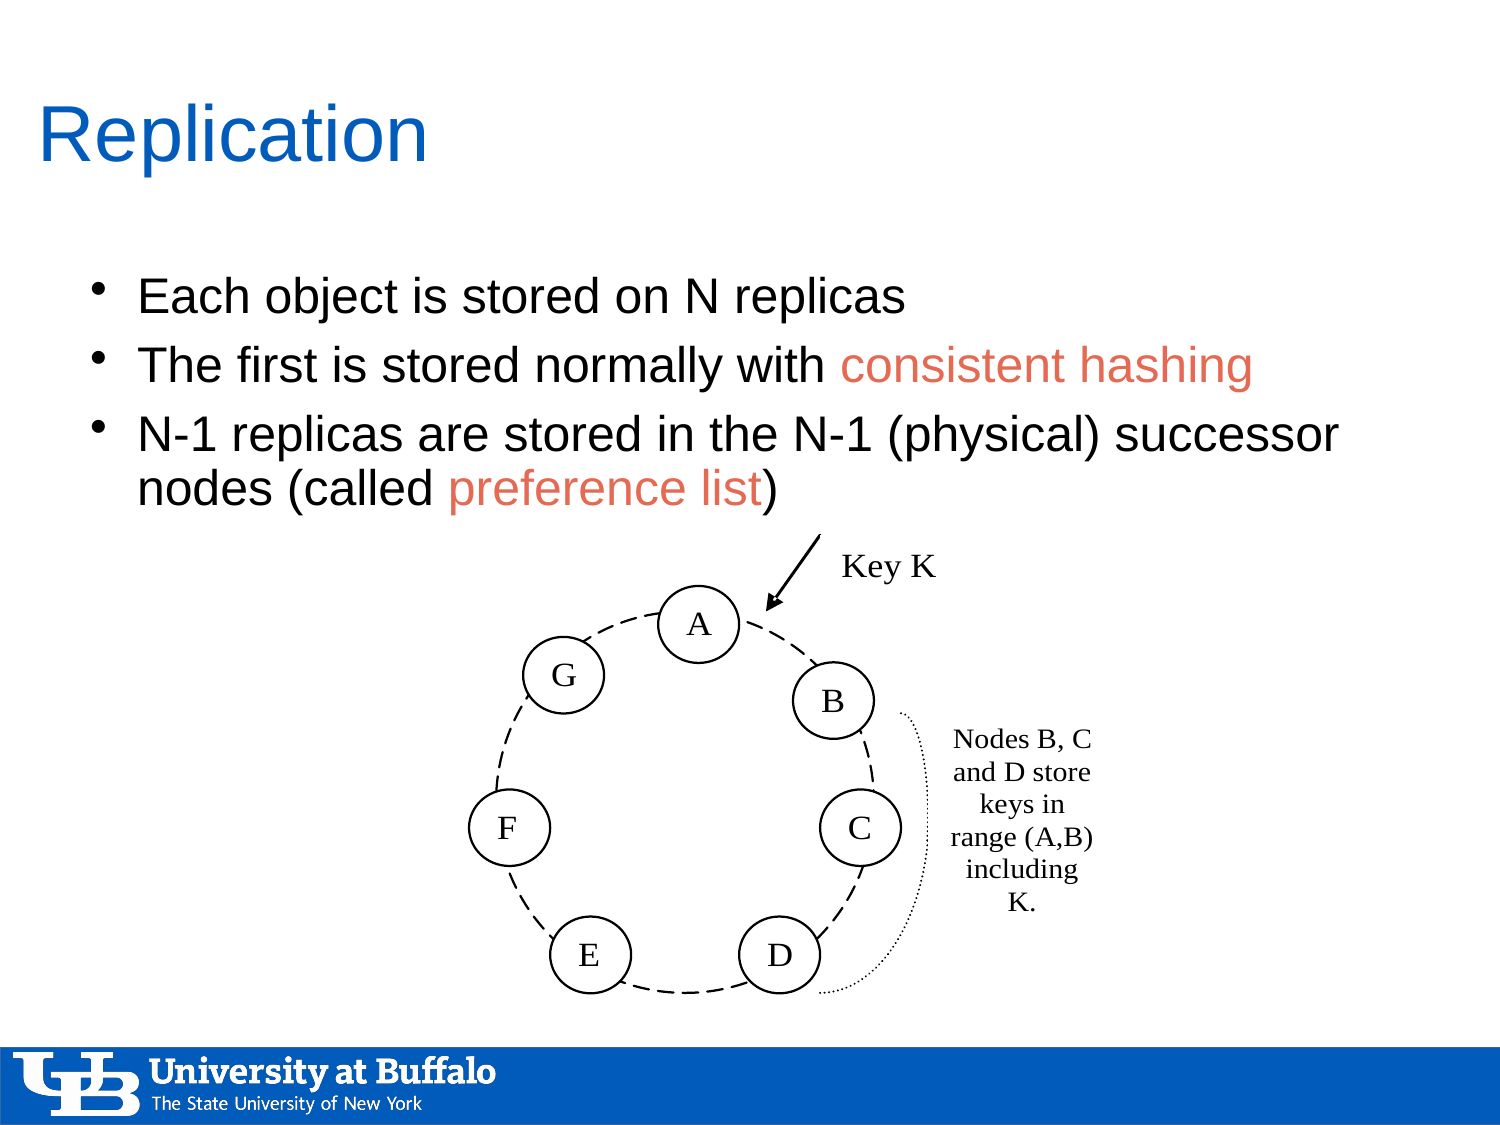

# Replication
Each object is stored on N replicas
The first is stored normally with consistent hashing
N-1 replicas are stored in the N-1 (physical) successor nodes (called preference list)